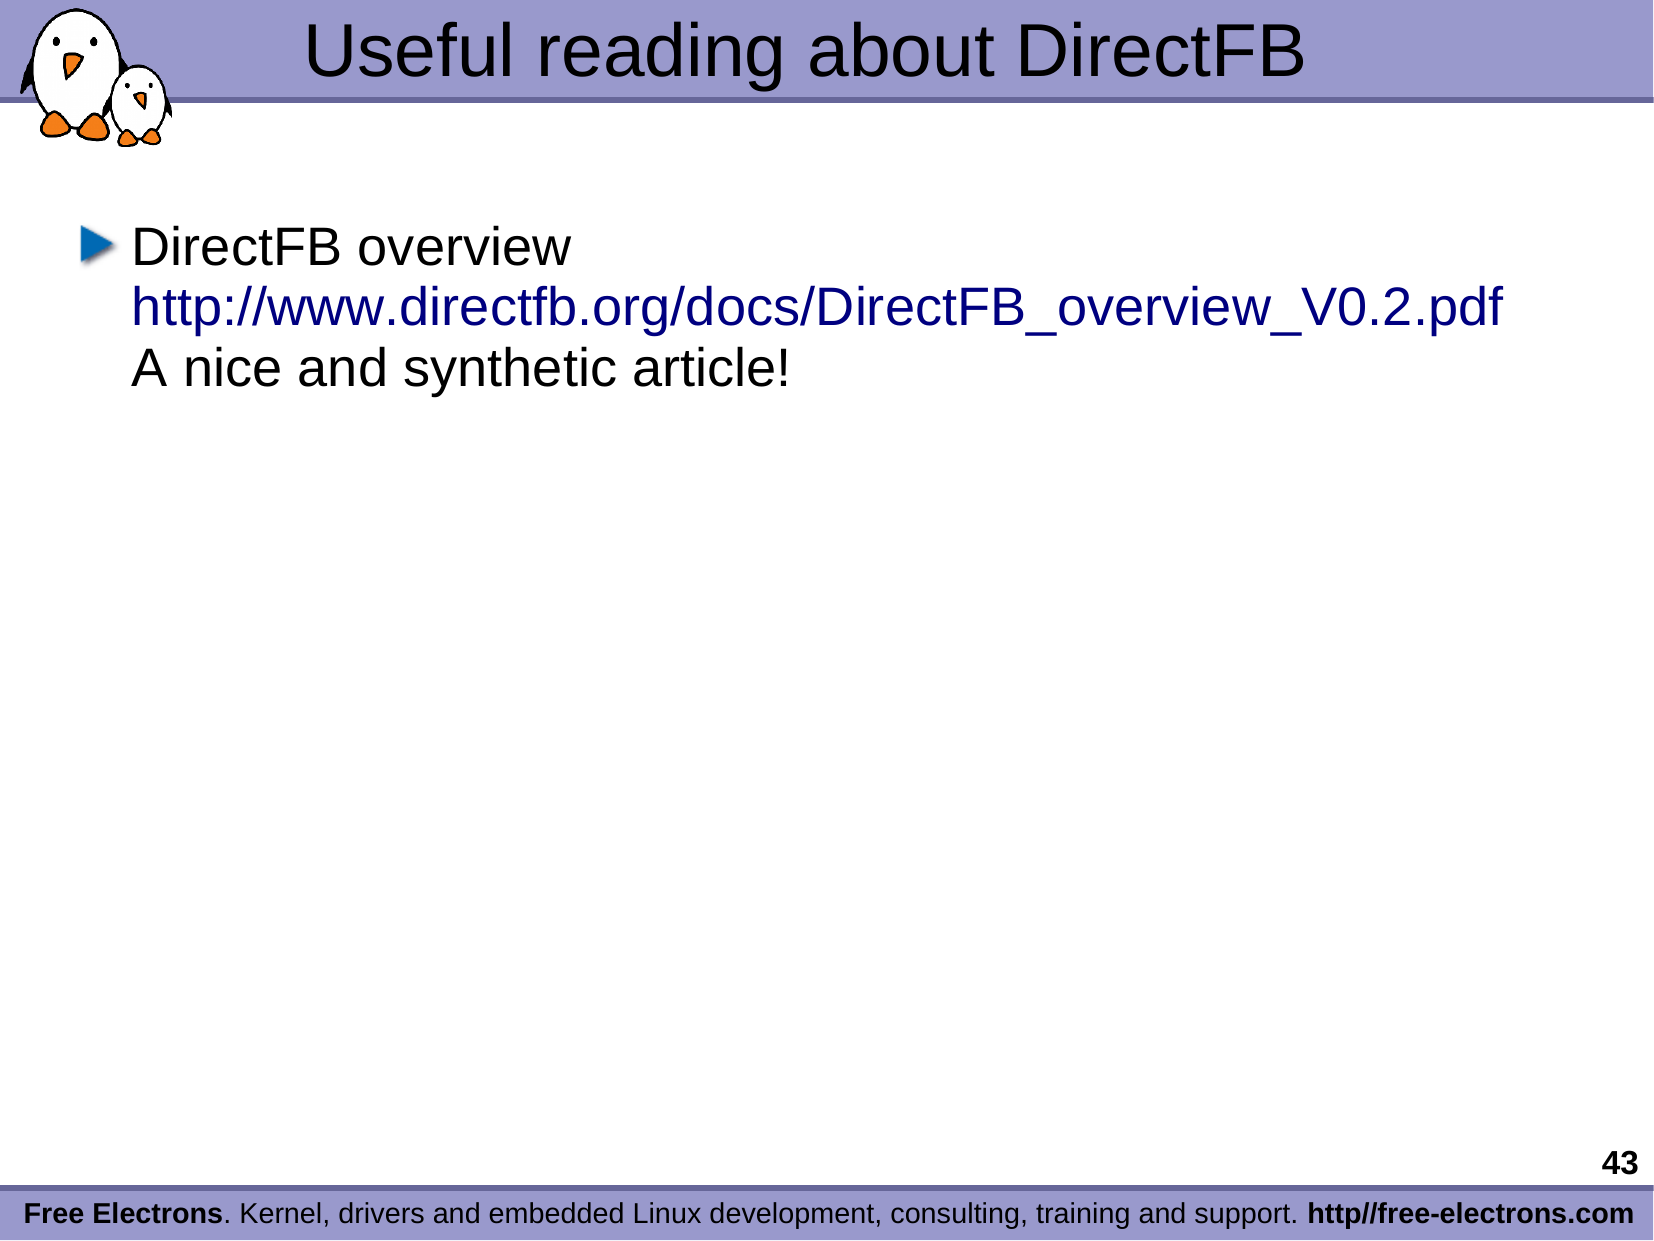

# Useful reading about DirectFB
DirectFB overview
http://www.directfb.org/docs/DirectFB_overview_V0.2.pdf
A nice and synthetic article!